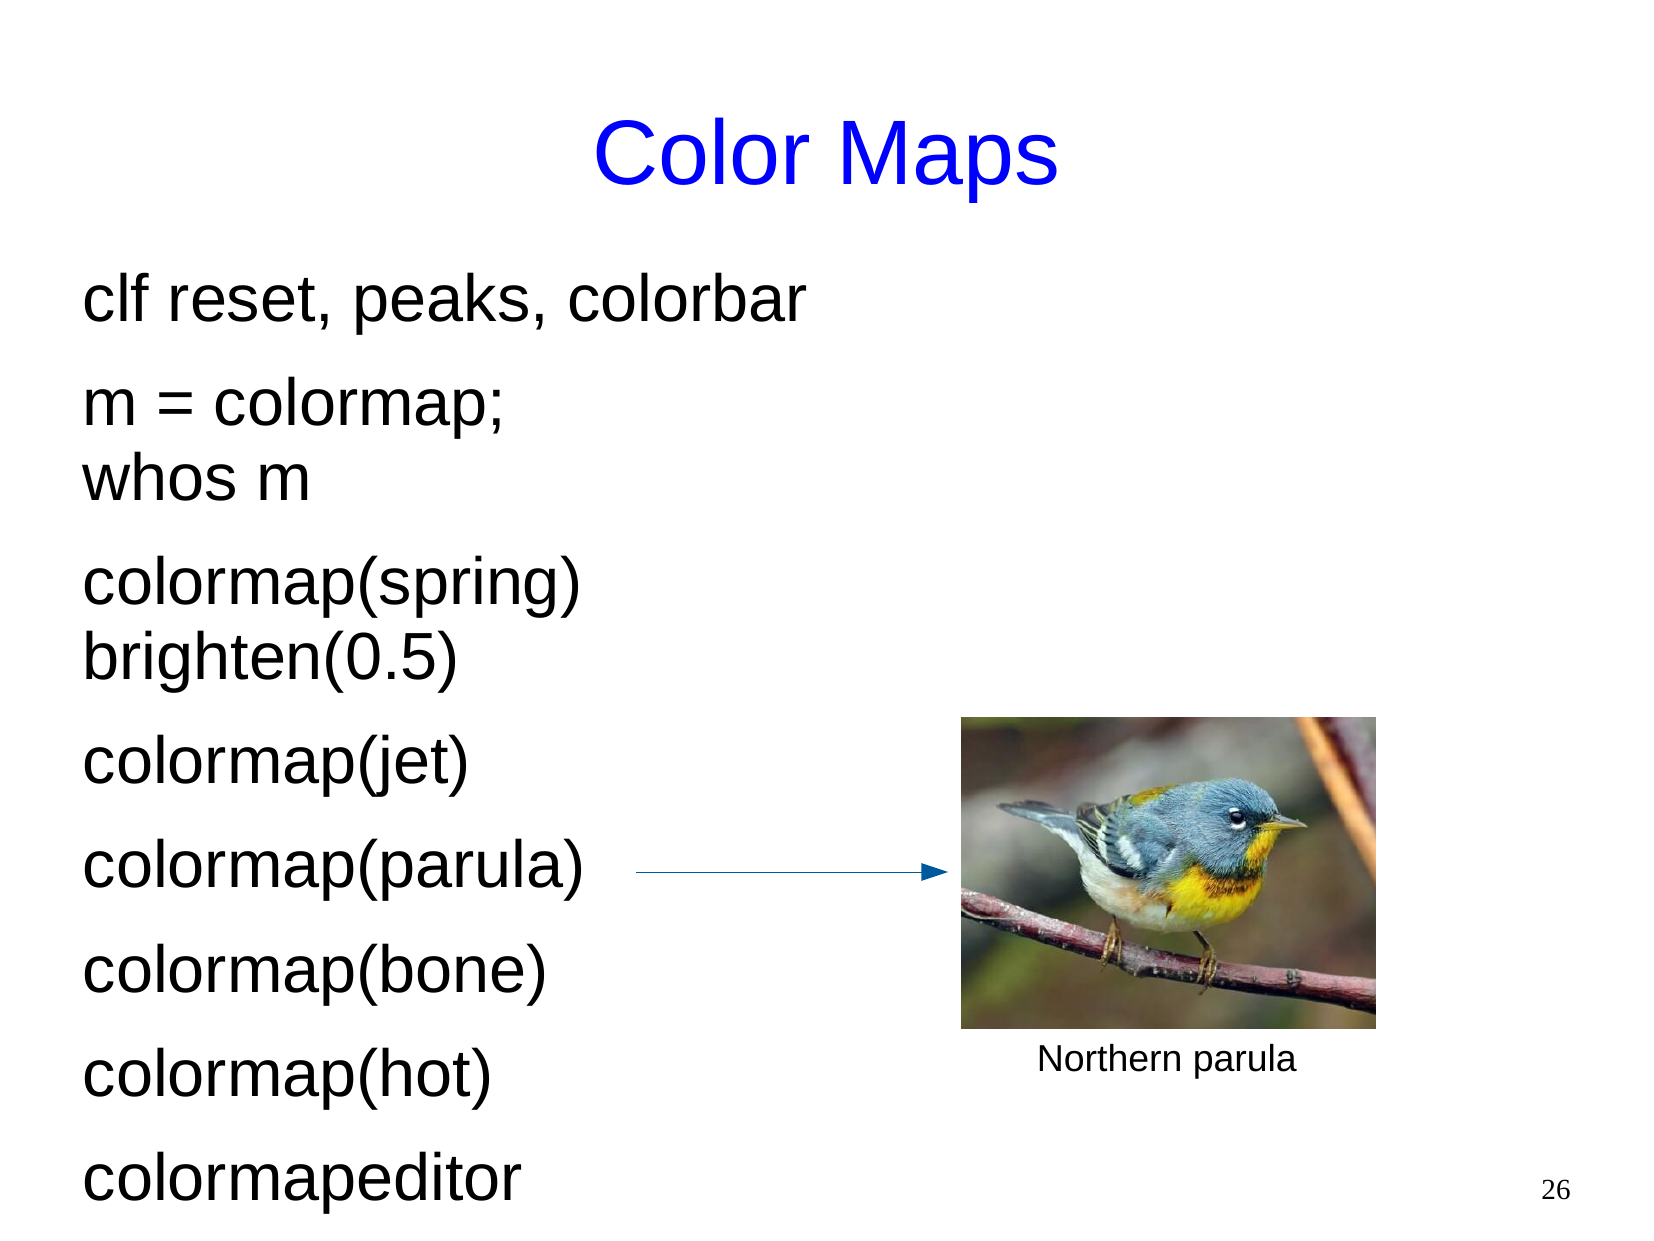

# Color Maps
clf reset, peaks, colorbar
m = colormap;
whos m
colormap(spring)
brighten(0.5)
colormap(jet)
colormap(parula)
colormap(bone)
colormap(hot)
colormapeditor
Northern parula
26